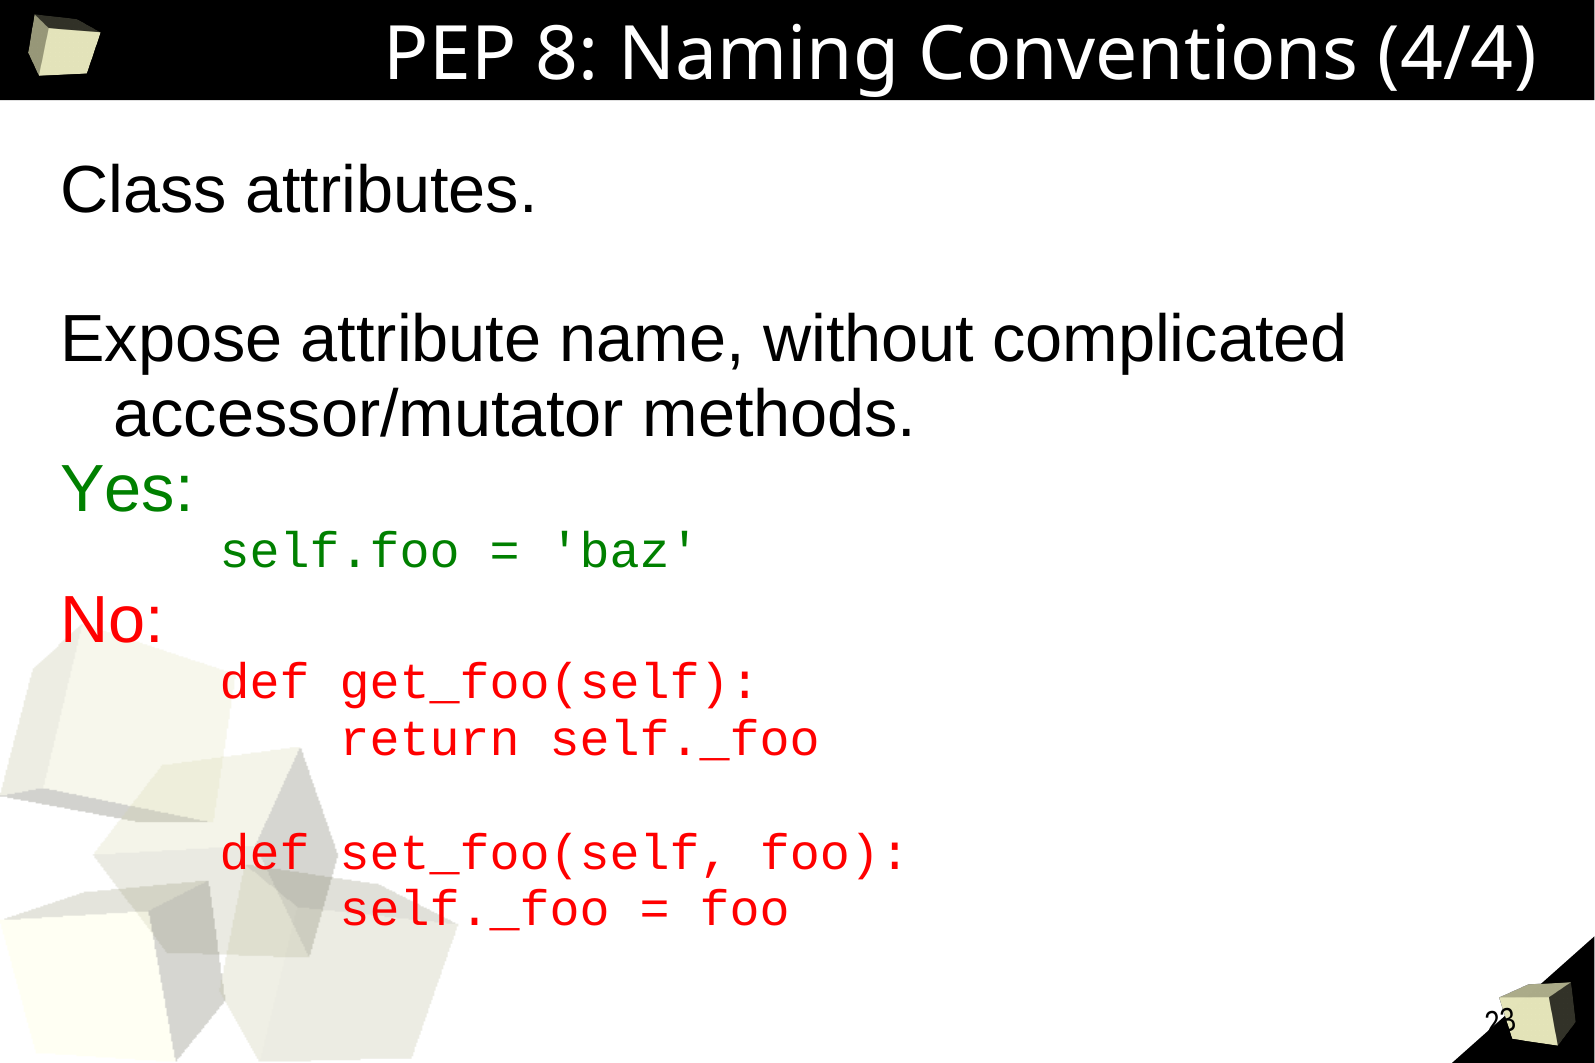

# PEP 8: Naming Conventions (4/4)
Class attributes.
Expose attribute name, without complicated accessor/mutator methods.
Yes:
self.foo = 'baz'
No:
def get_foo(self):
 return self._foo
def set_foo(self, foo):
 self._foo = foo